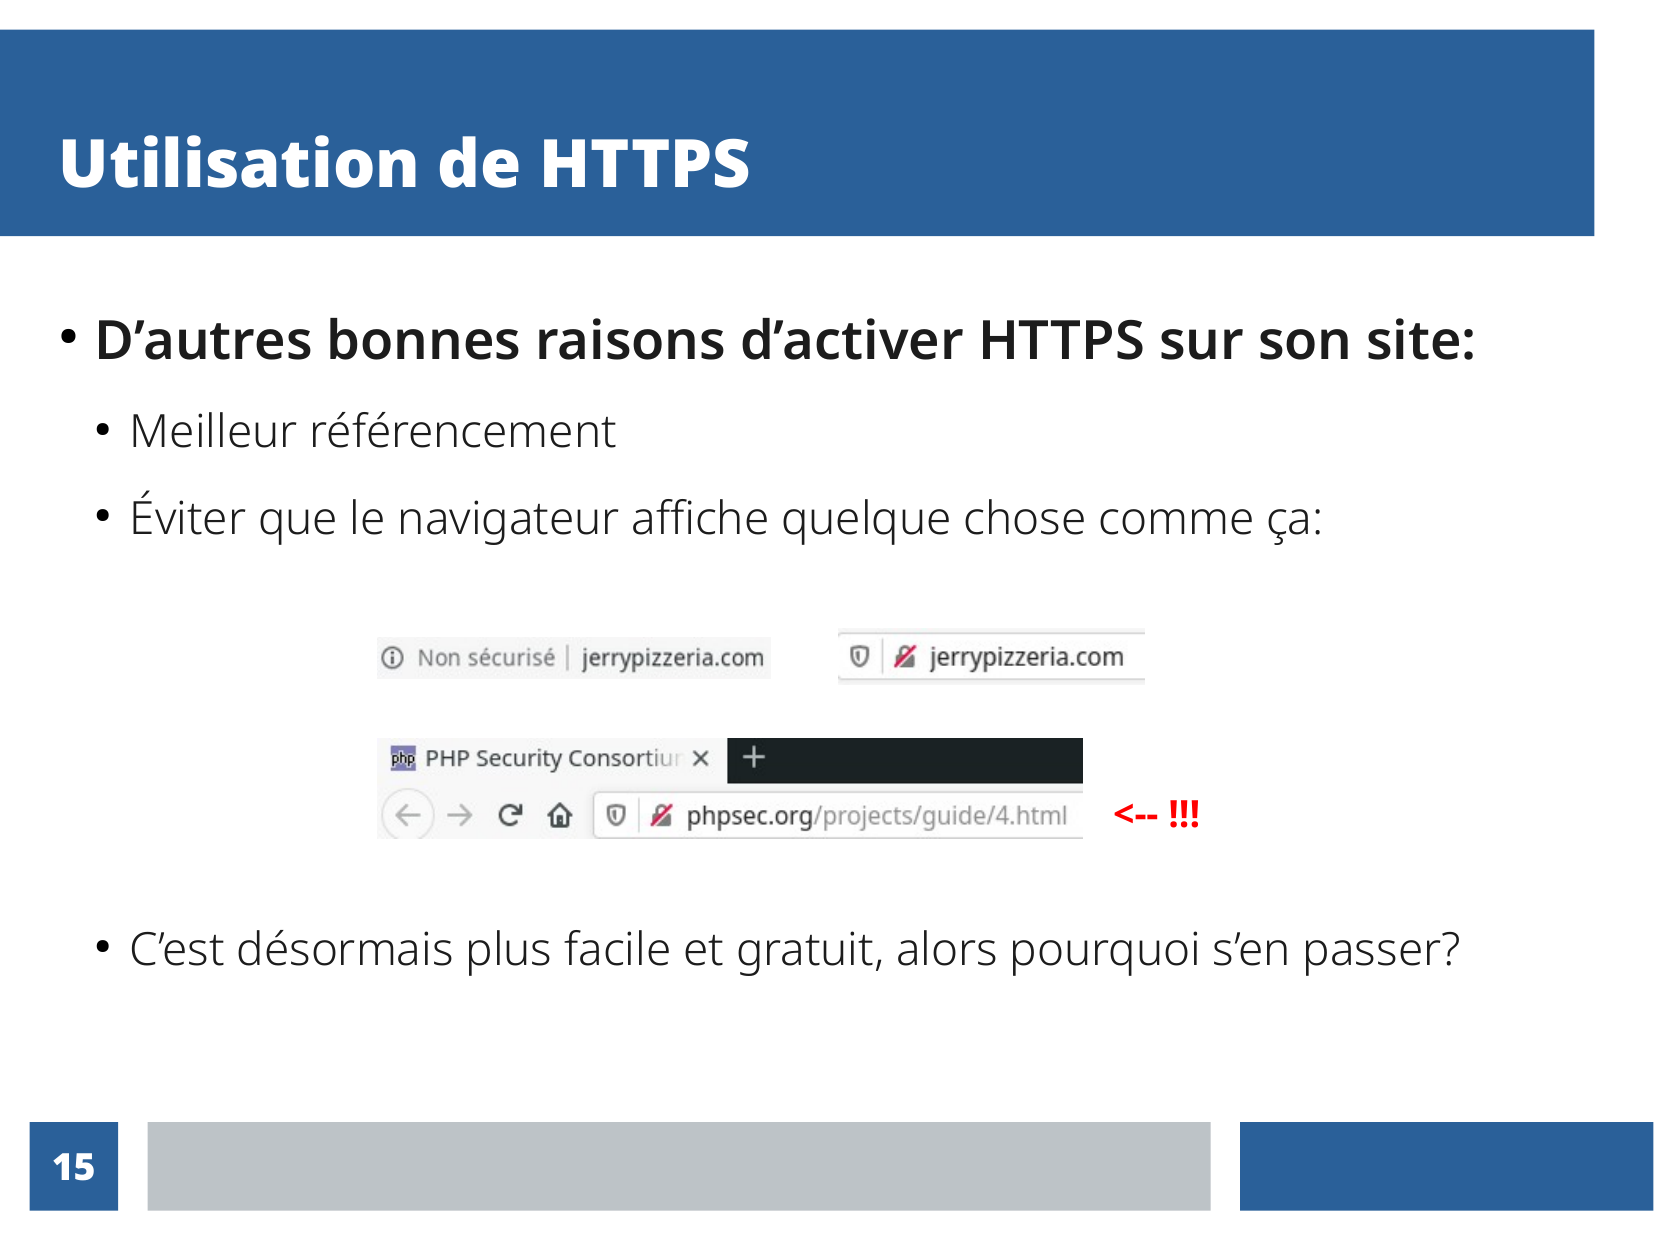

# Utilisation de HTTPS
D’autres bonnes raisons d’activer HTTPS sur son site:
Meilleur référencement
Éviter que le navigateur affiche quelque chose comme ça:
C’est désormais plus facile et gratuit, alors pourquoi s’en passer?
<-- !!!
15